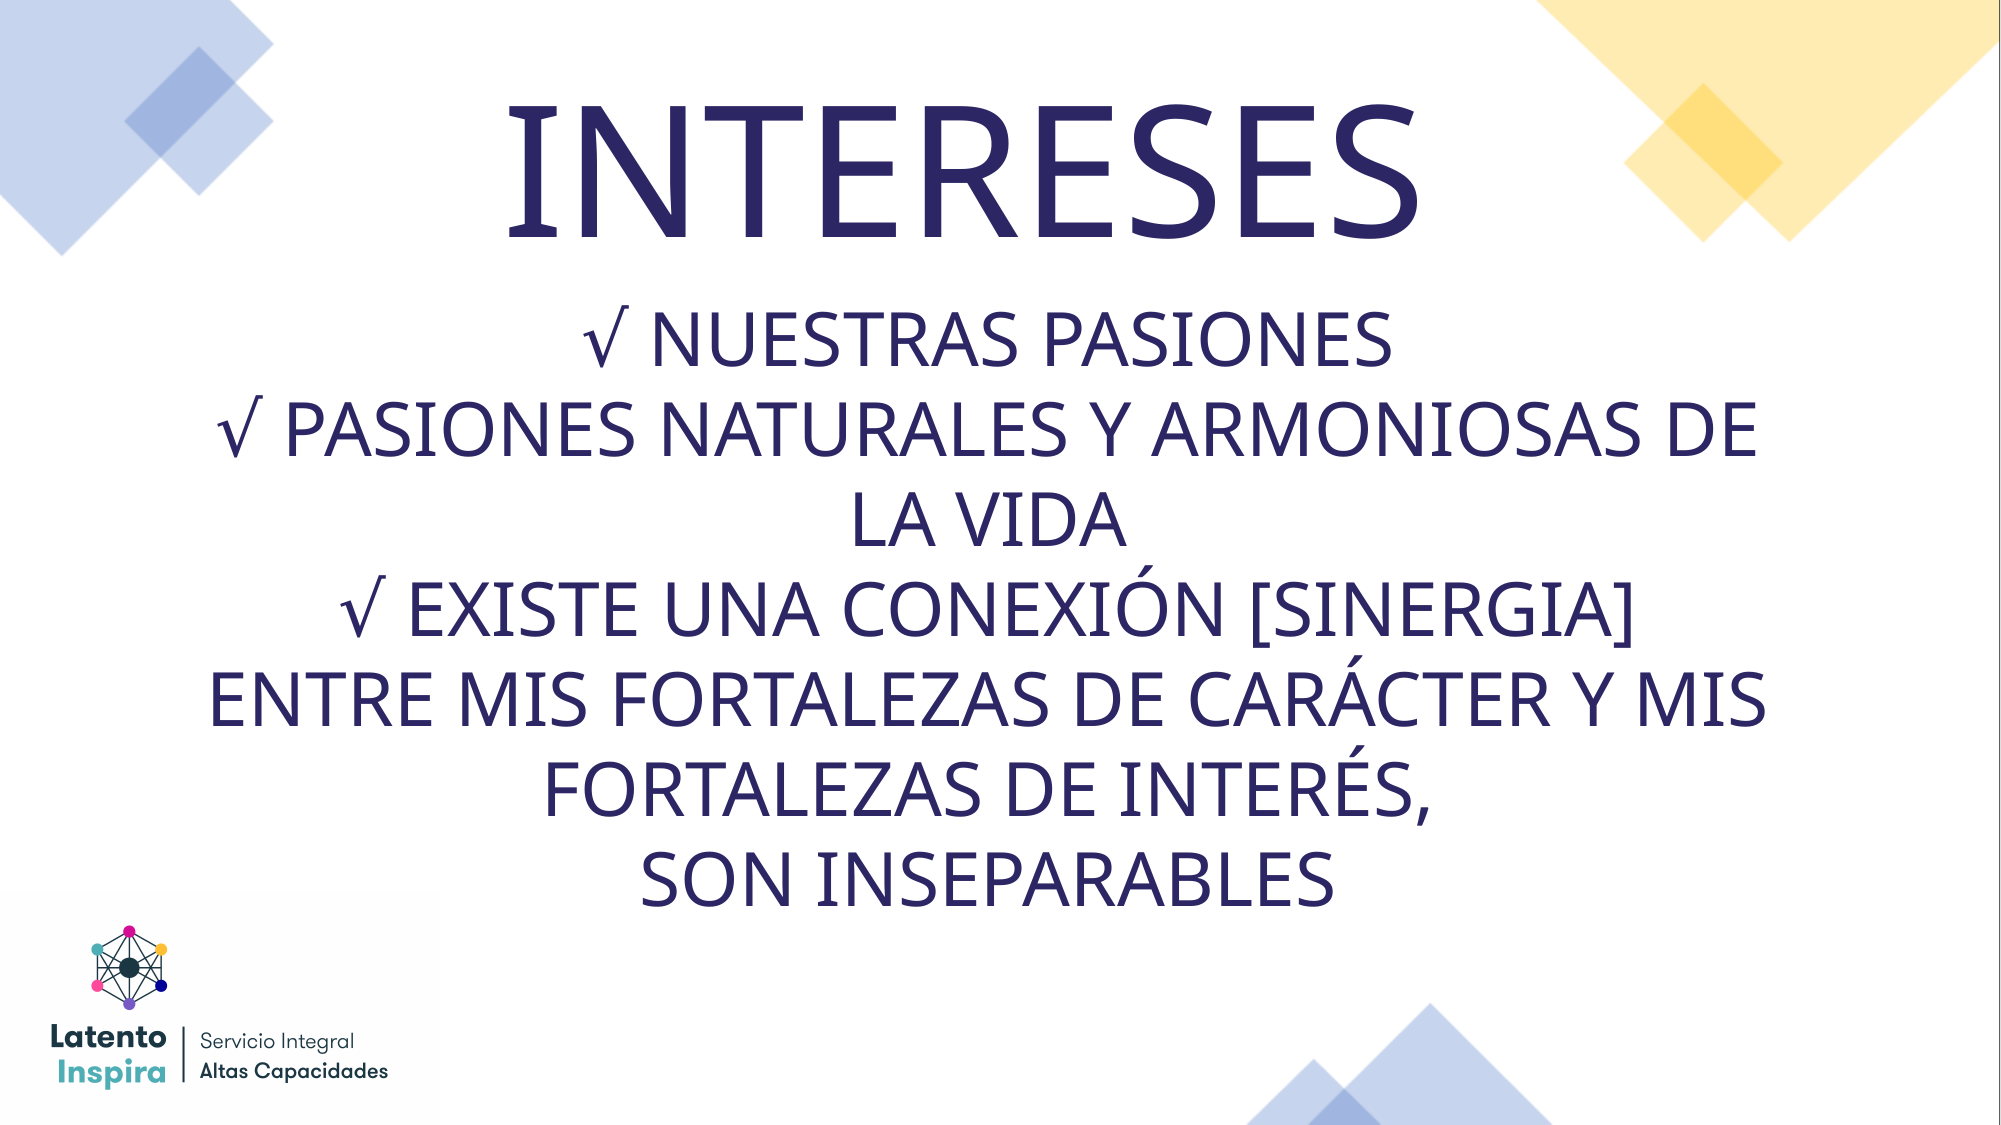

INTERESES
√ NUESTRAS PASIONES
√ PASIONES NATURALES Y ARMONIOSAS DE LA VIDA
√ EXISTE UNA CONEXIÓN [SINERGIA]
ENTRE MIS FORTALEZAS DE CARÁCTER Y MIS FORTALEZAS DE INTERÉS,
SON INSEPARABLES